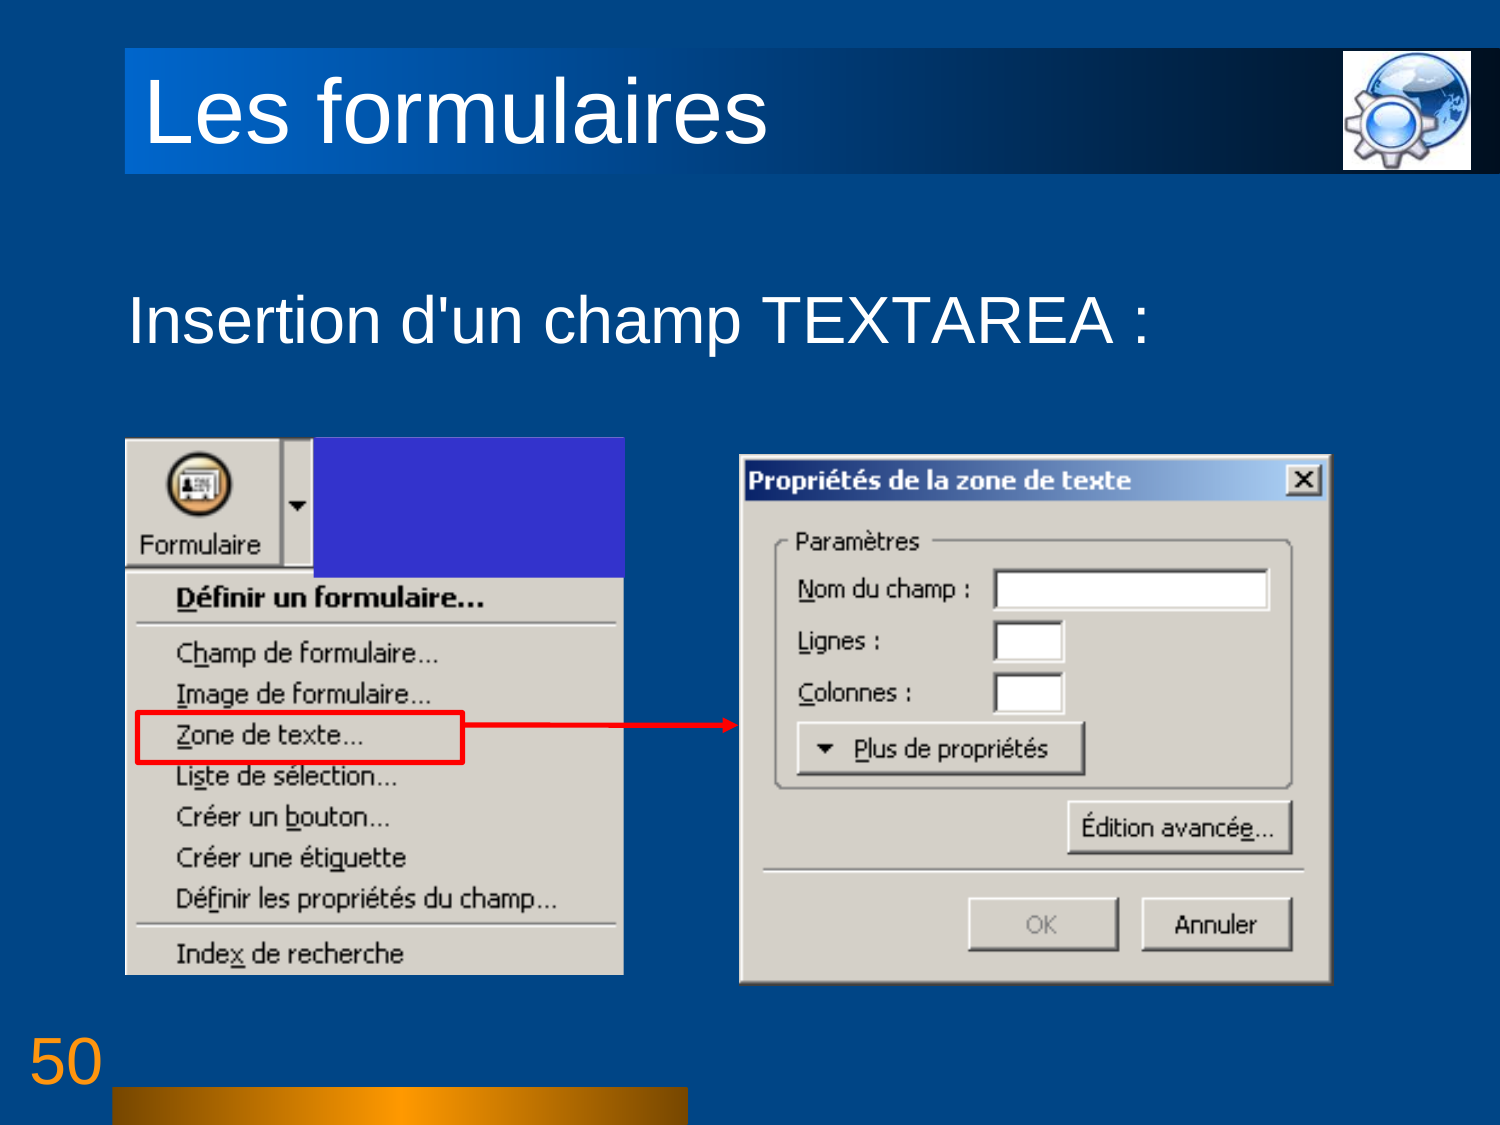

Les formulaires
# Insertion d'un champ TEXTAREA :